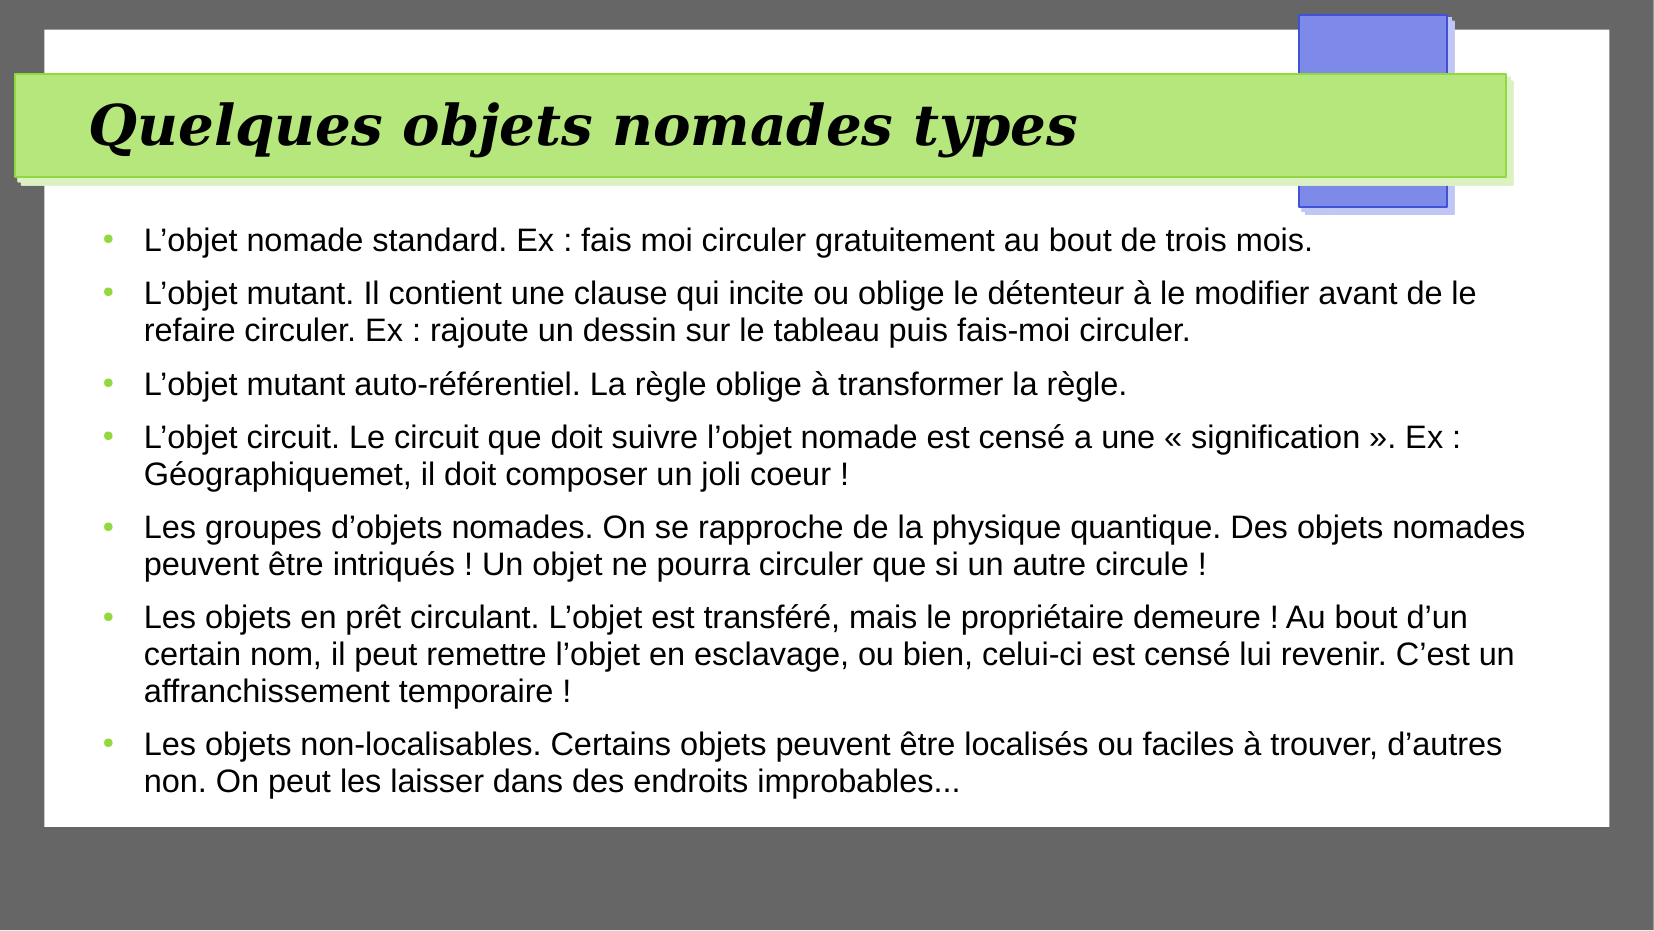

# Quelques objets nomades types
L’objet nomade standard. Ex : fais moi circuler gratuitement au bout de trois mois.
L’objet mutant. Il contient une clause qui incite ou oblige le détenteur à le modifier avant de le refaire circuler. Ex : rajoute un dessin sur le tableau puis fais-moi circuler.
L’objet mutant auto-référentiel. La règle oblige à transformer la règle.
L’objet circuit. Le circuit que doit suivre l’objet nomade est censé a une « signification ». Ex : Géographiquemet, il doit composer un joli coeur !
Les groupes d’objets nomades. On se rapproche de la physique quantique. Des objets nomades peuvent être intriqués ! Un objet ne pourra circuler que si un autre circule !
Les objets en prêt circulant. L’objet est transféré, mais le propriétaire demeure ! Au bout d’un certain nom, il peut remettre l’objet en esclavage, ou bien, celui-ci est censé lui revenir. C’est un affranchissement temporaire !
Les objets non-localisables. Certains objets peuvent être localisés ou faciles à trouver, d’autres non. On peut les laisser dans des endroits improbables...